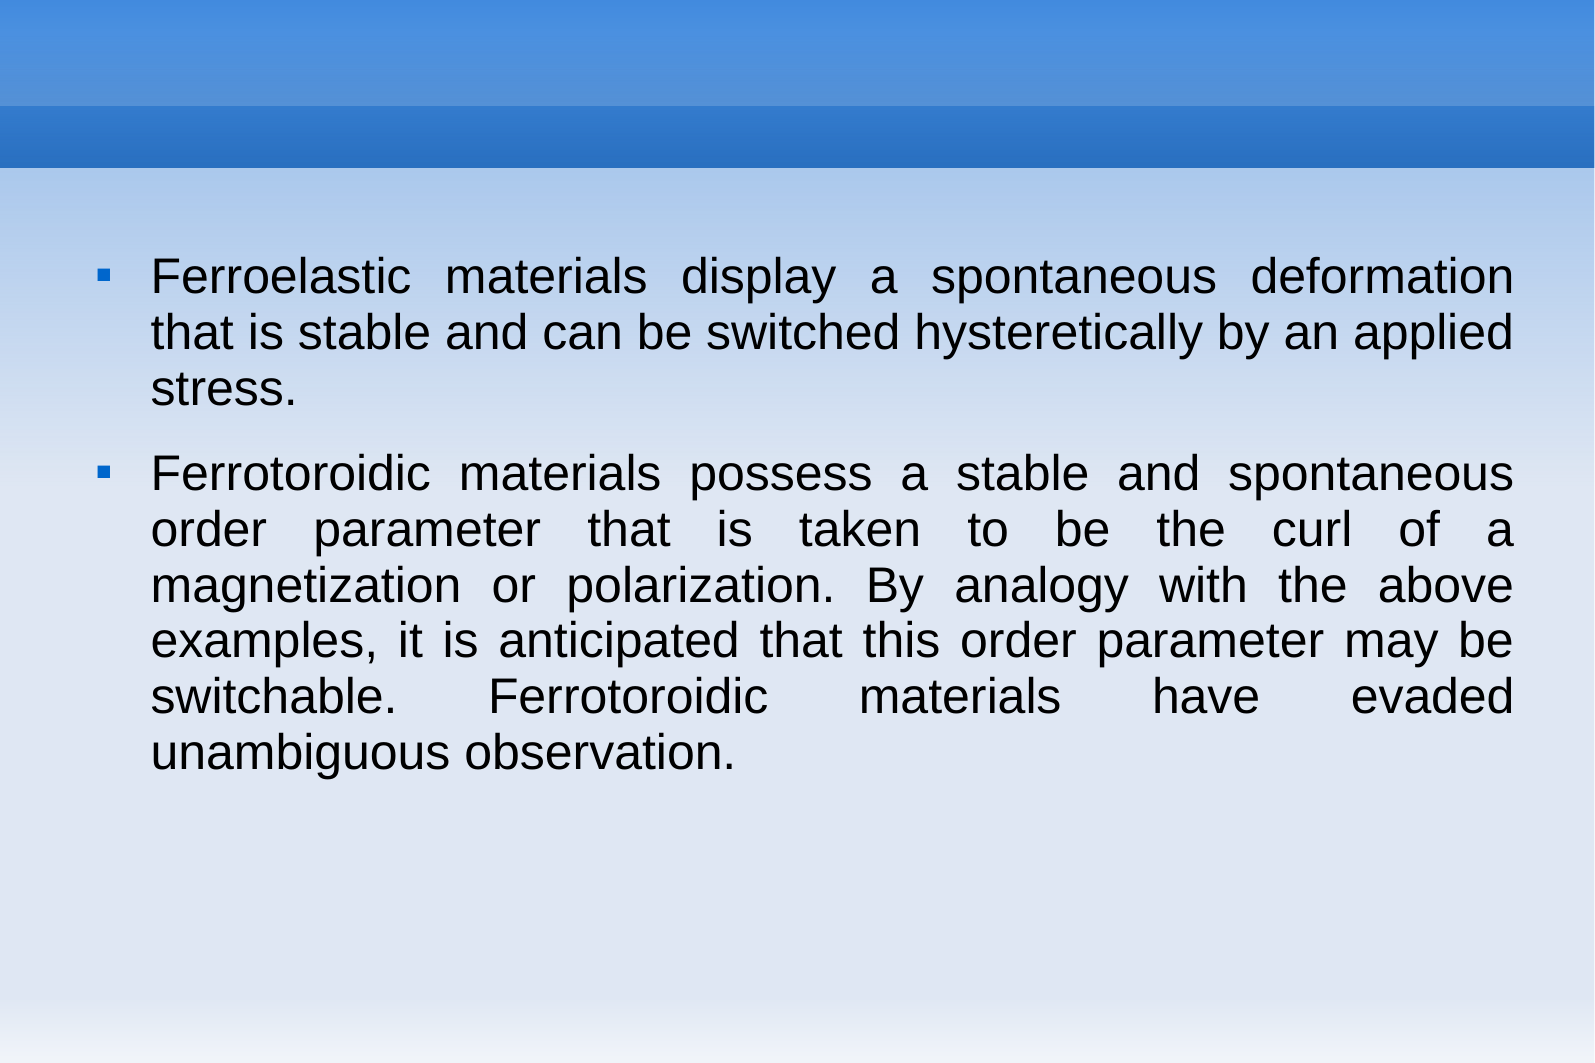

#
Ferroelastic materials display a spontaneous deformation that is stable and can be switched hysteretically by an applied stress.
Ferrotoroidic materials possess a stable and spontaneous order parameter that is taken to be the curl of a magnetization or polarization. By analogy with the above examples, it is anticipated that this order parameter may be switchable. Ferrotoroidic materials have evaded unambiguous observation.